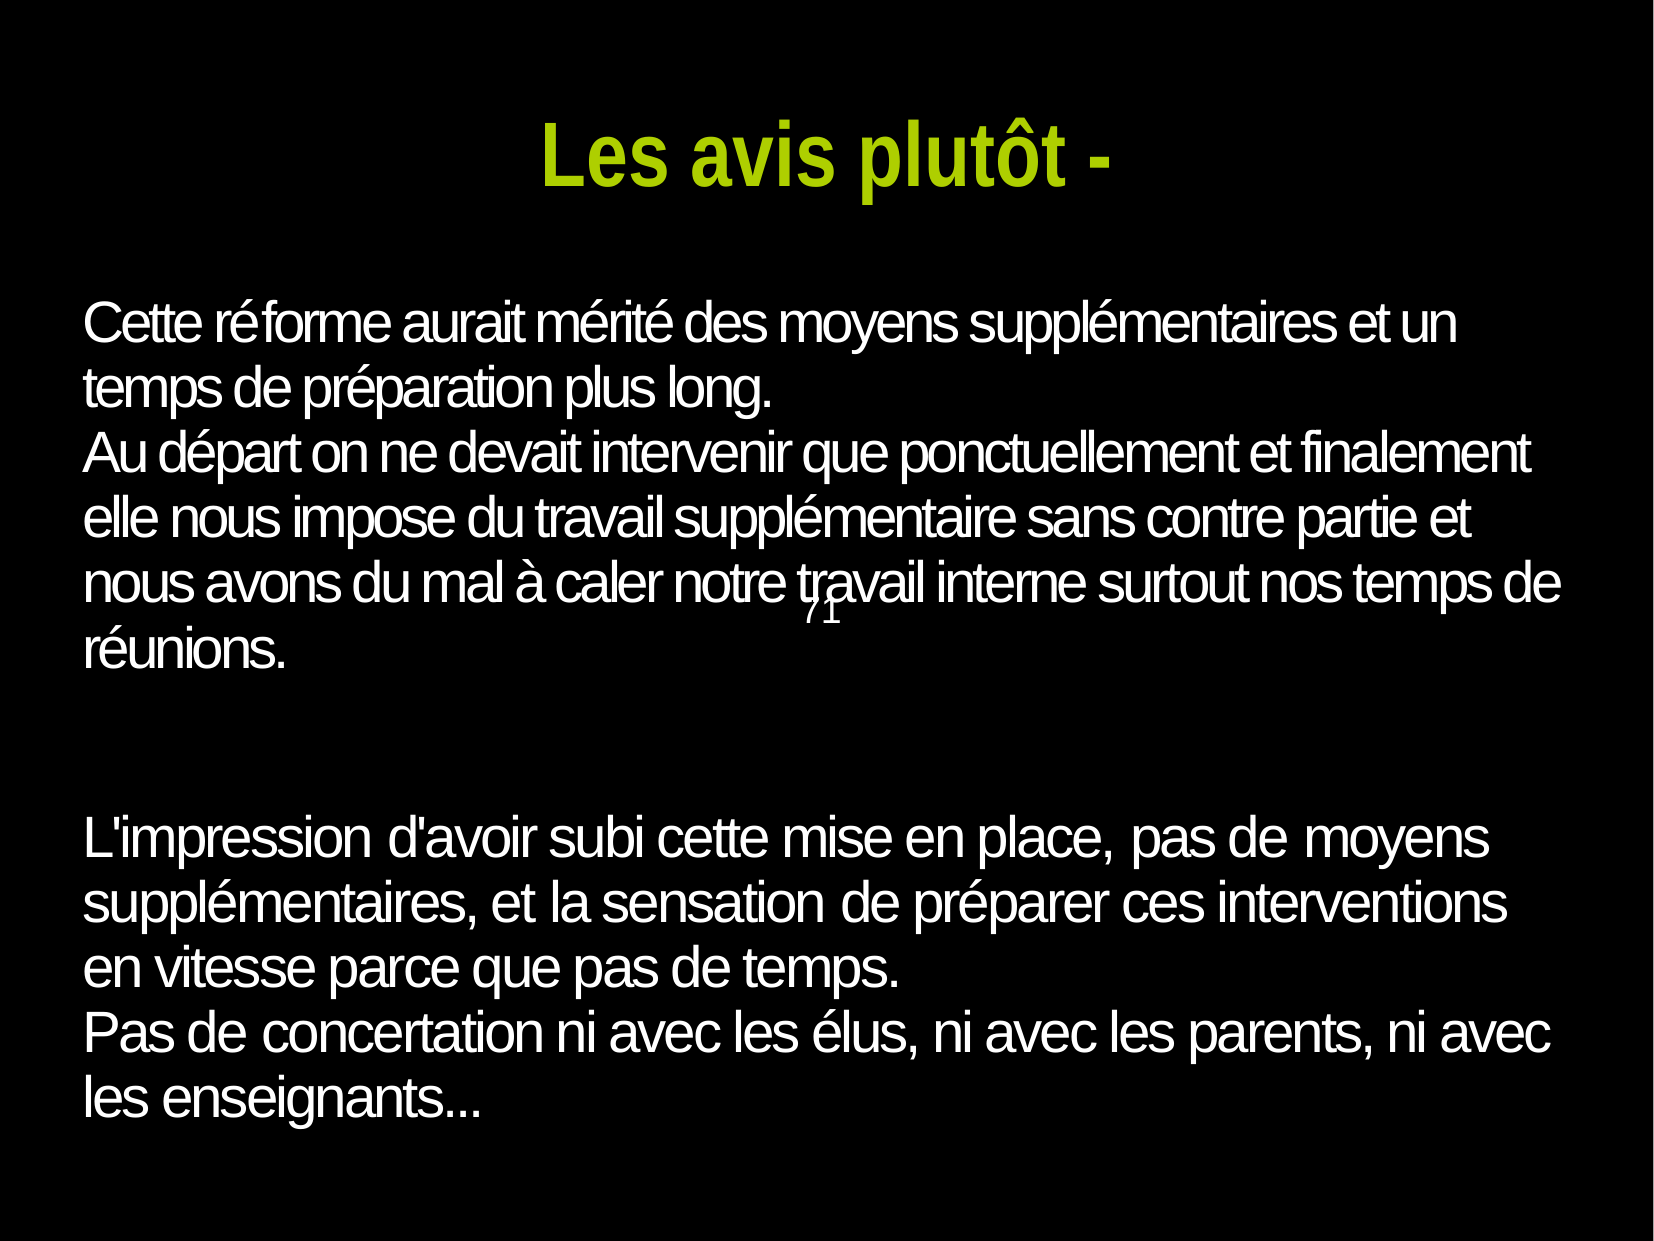

71
# Les avis plutôt -
Cette réforme aurait mérité des moyens supplémentaires et un temps de préparation plus long. Au départ on ne devait intervenir que ponctuellement et finalement elle nous impose du travail supplémentaire sans contre partie et nous avons du mal à caler notre travail interne surtout nos temps de réunions.
L'impression d'avoir subi cette mise en place, pas de moyens supplémentaires, et la sensation de préparer ces interventions en vitesse parce que pas de temps. Pas de concertation ni avec les élus, ni avec les parents, ni avec les enseignants...